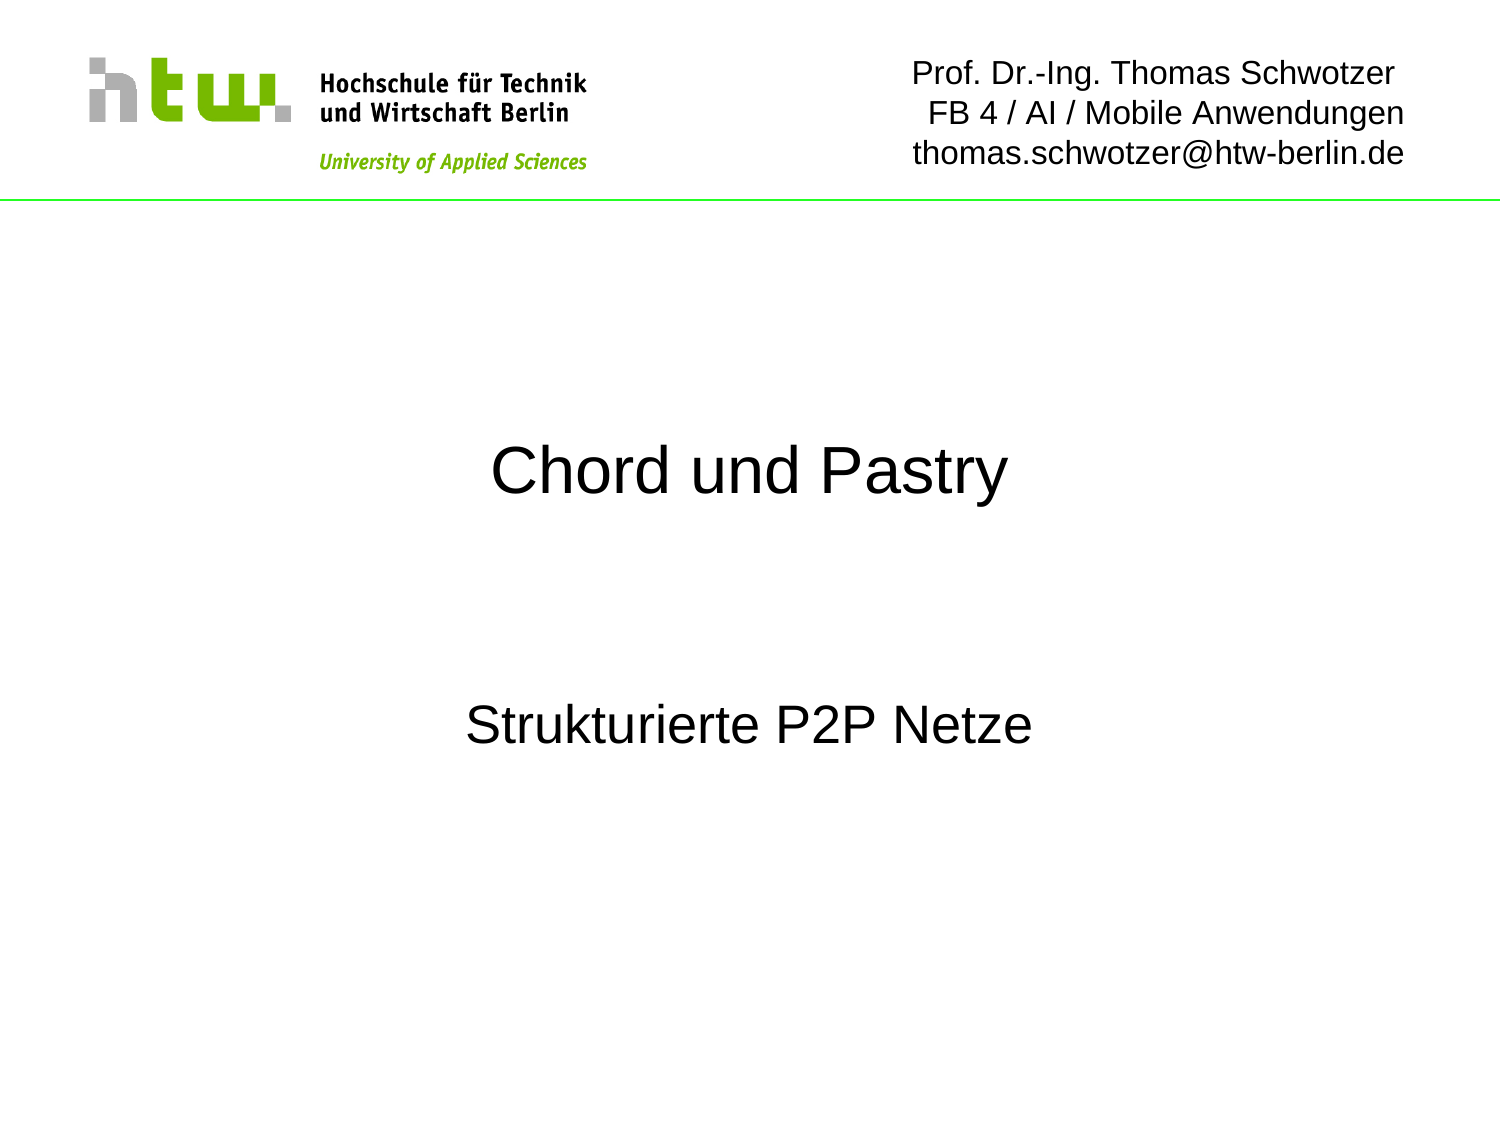

# Chord und Pastry
Strukturierte P2P Netze